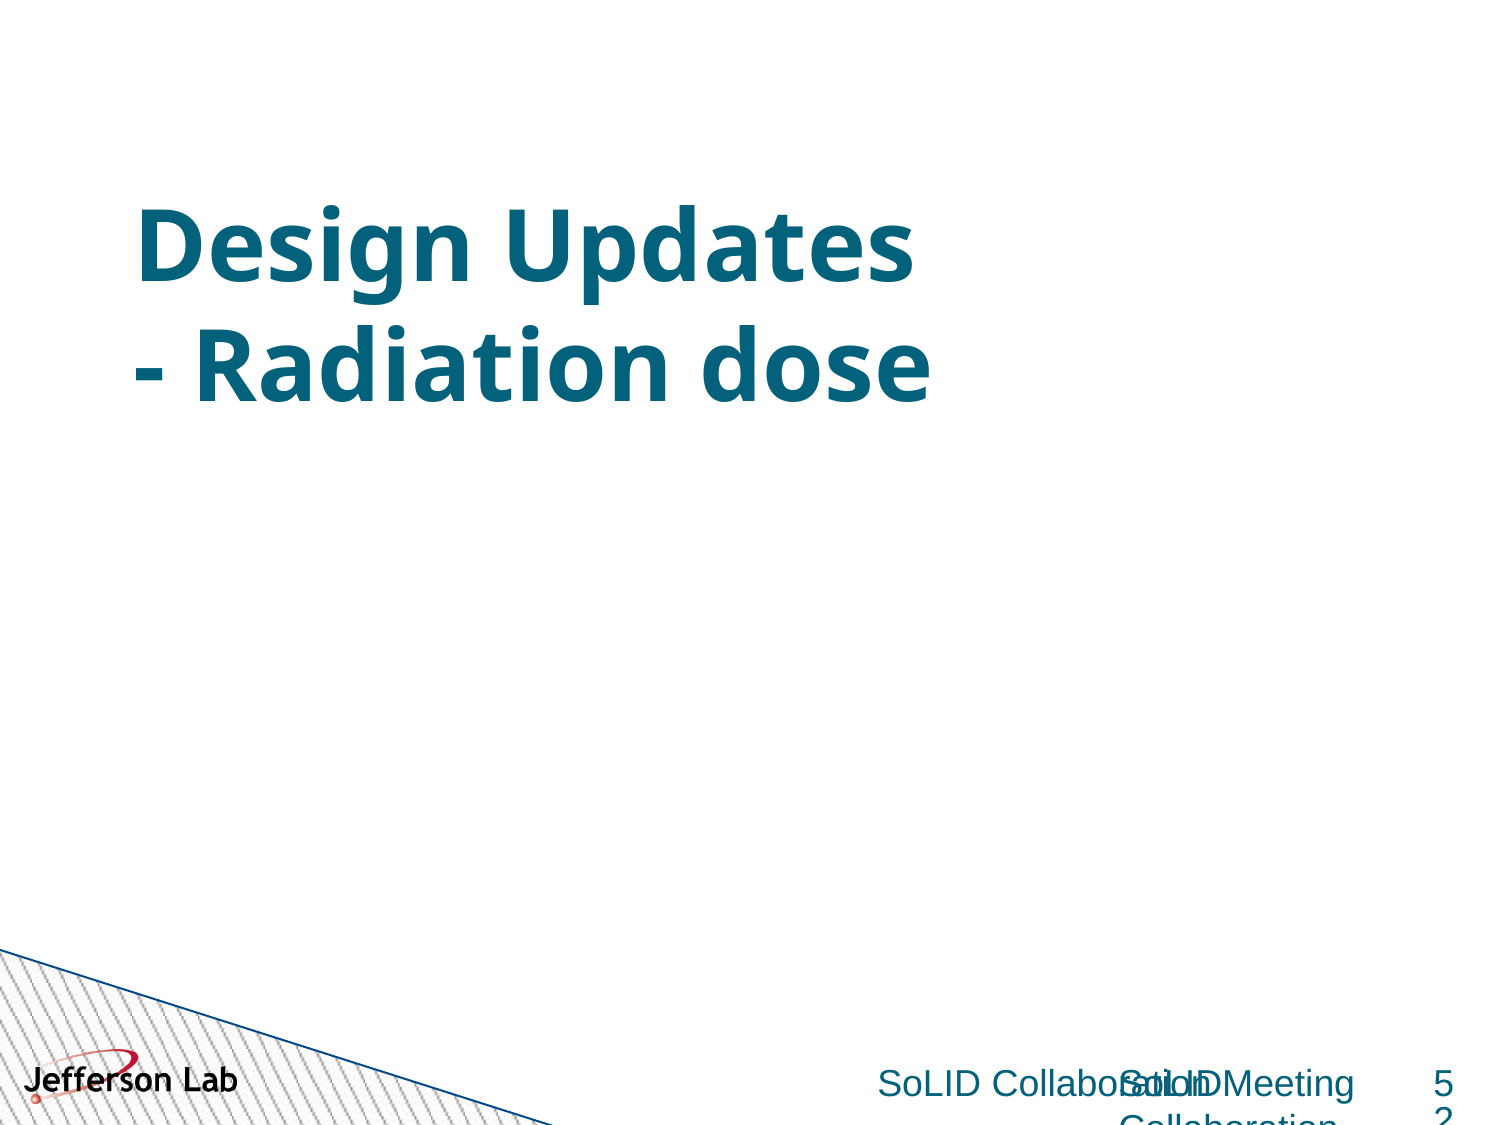

Design Updates
- Radiation dose
SoLID Collaboration Meeting